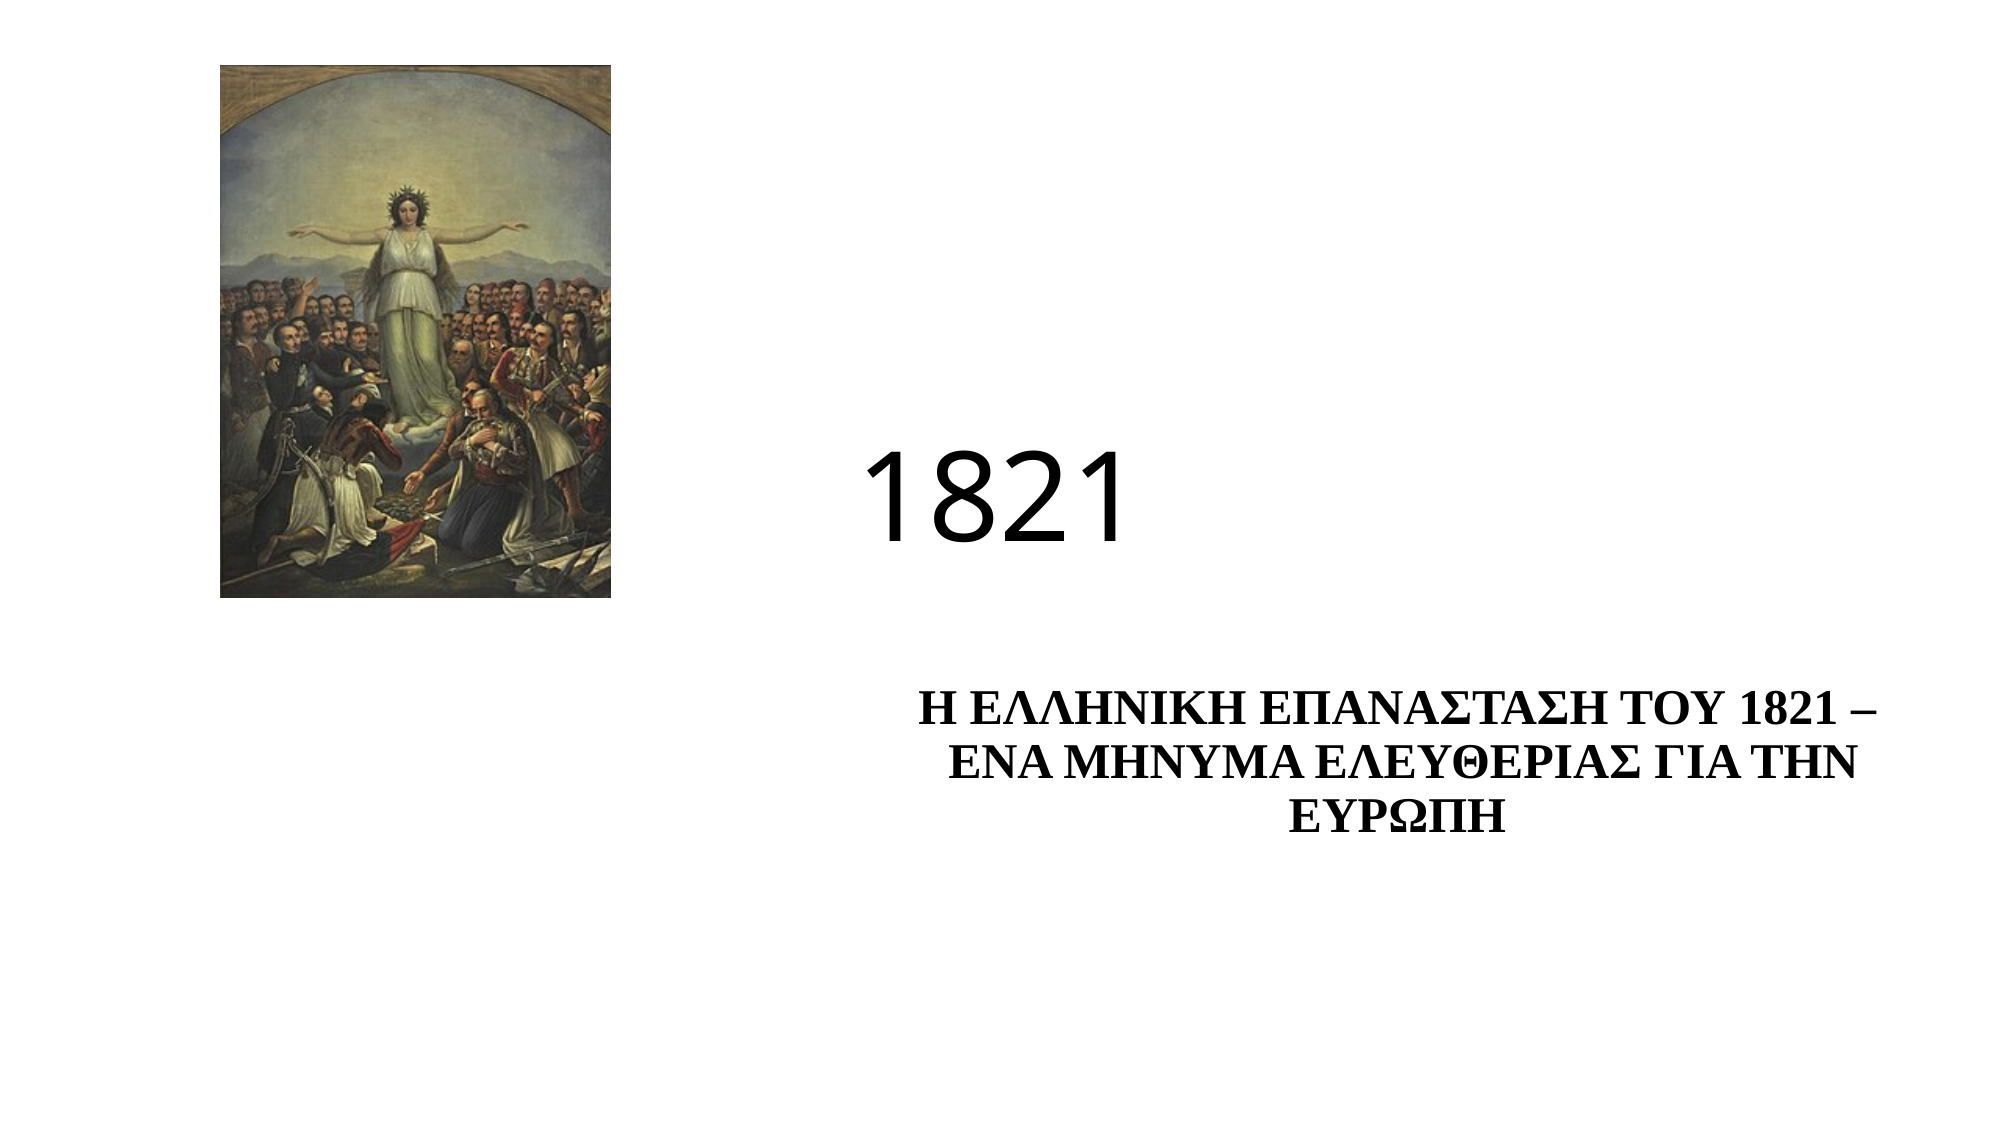

# 1821
Η ΕΛΛΗΝΙΚΗ ΕΠΑΝΑΣΤΑΣΗ ΤΟΥ 1821 –
ΕΝΑ ΜΗΝΥΜΑ ΕΛΕΥΘΕΡΙΑΣ ΓΙΑ ΤΗΝ ΕΥΡΩΠΗ